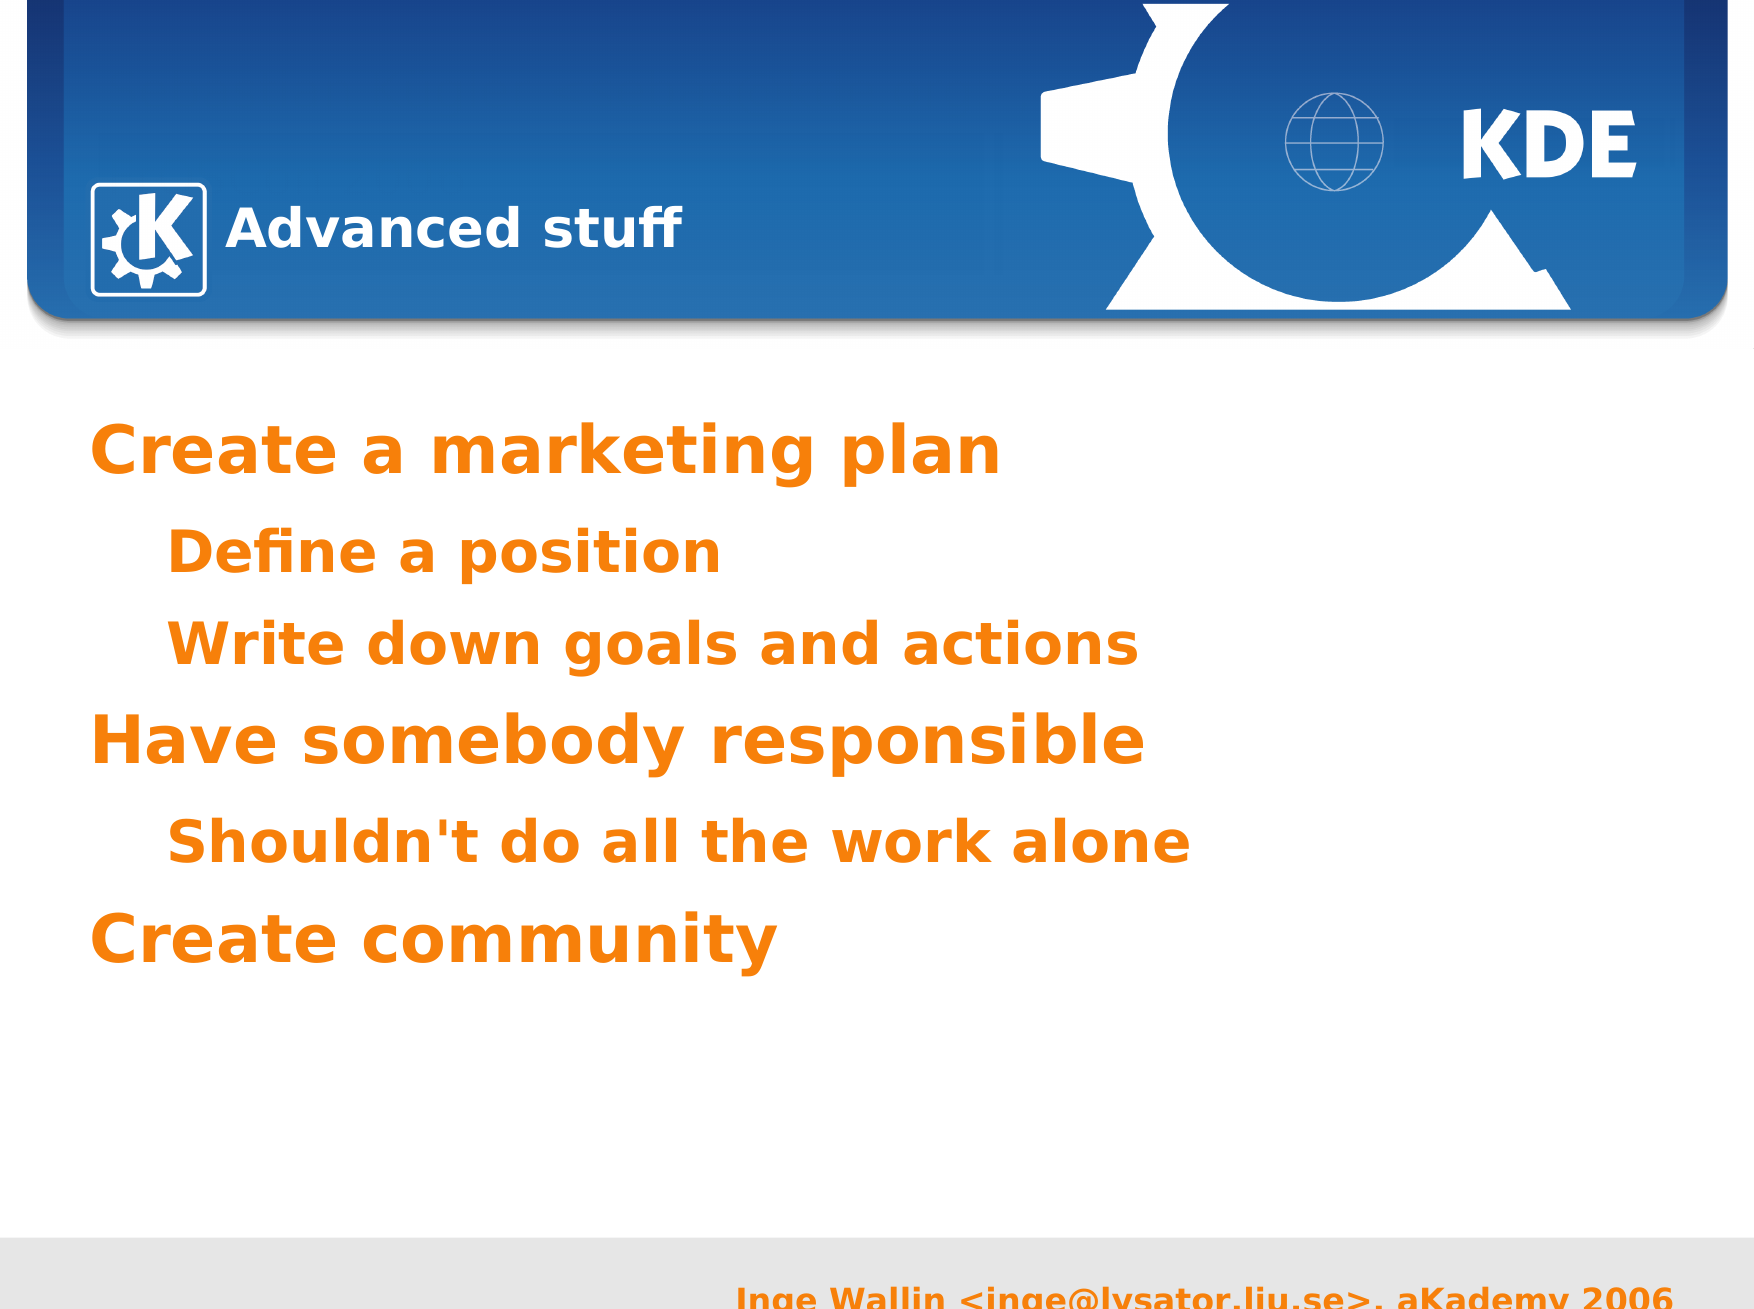

# Advanced stuff
Create a marketing plan
Define a position
Write down goals and actions
Have somebody responsible
Shouldn't do all the work alone
Create community